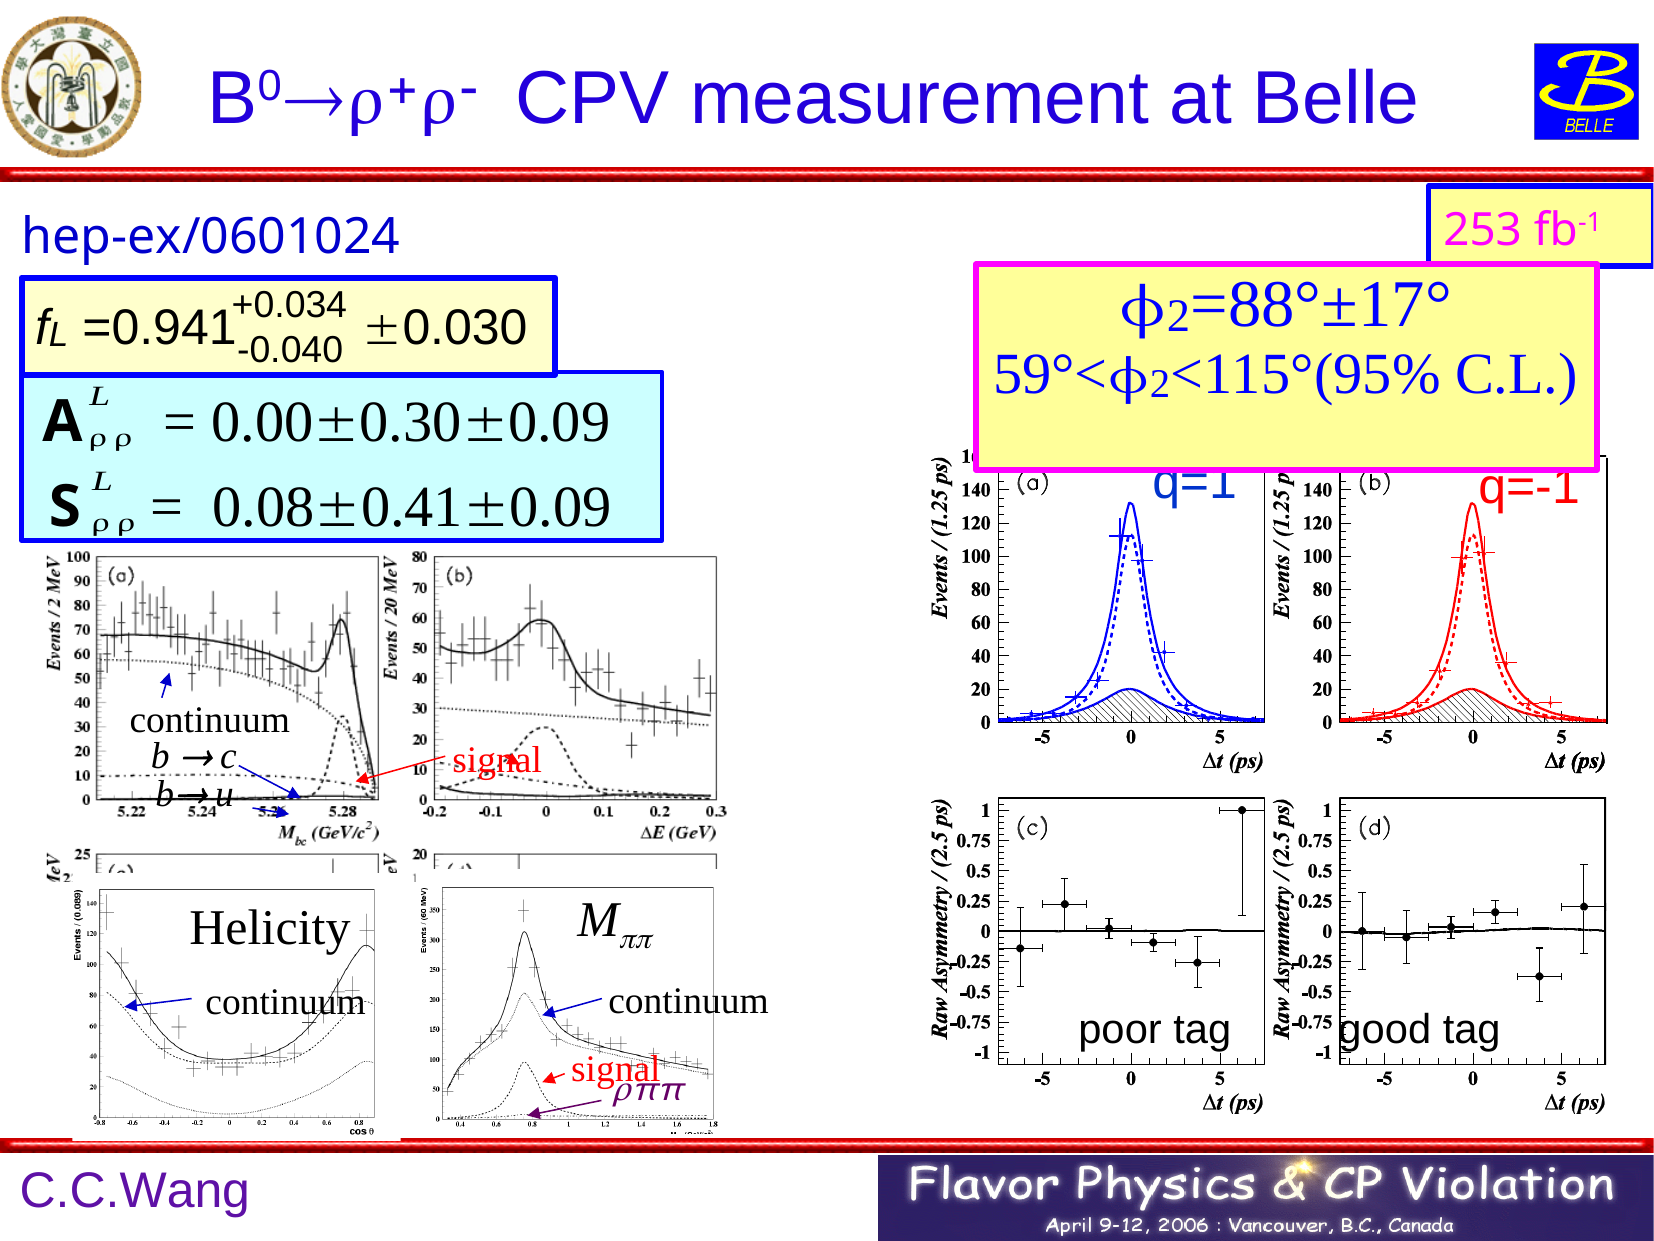

# B0+- CPV measurement at Belle
253 fb-1
hep-ex/0601024
+0.034
fL =0.941 ±0.030
-0.040
A = 0.00±0.30±0.09
 S = 0.08±0.41±0.09
2=88°±17°
 59°<2<115°(95% C.L.)
q=1
q=-1
poor tag
good tag
continuum
b  c
signal
b u
M
Helicity
continuum
continuum
signal
